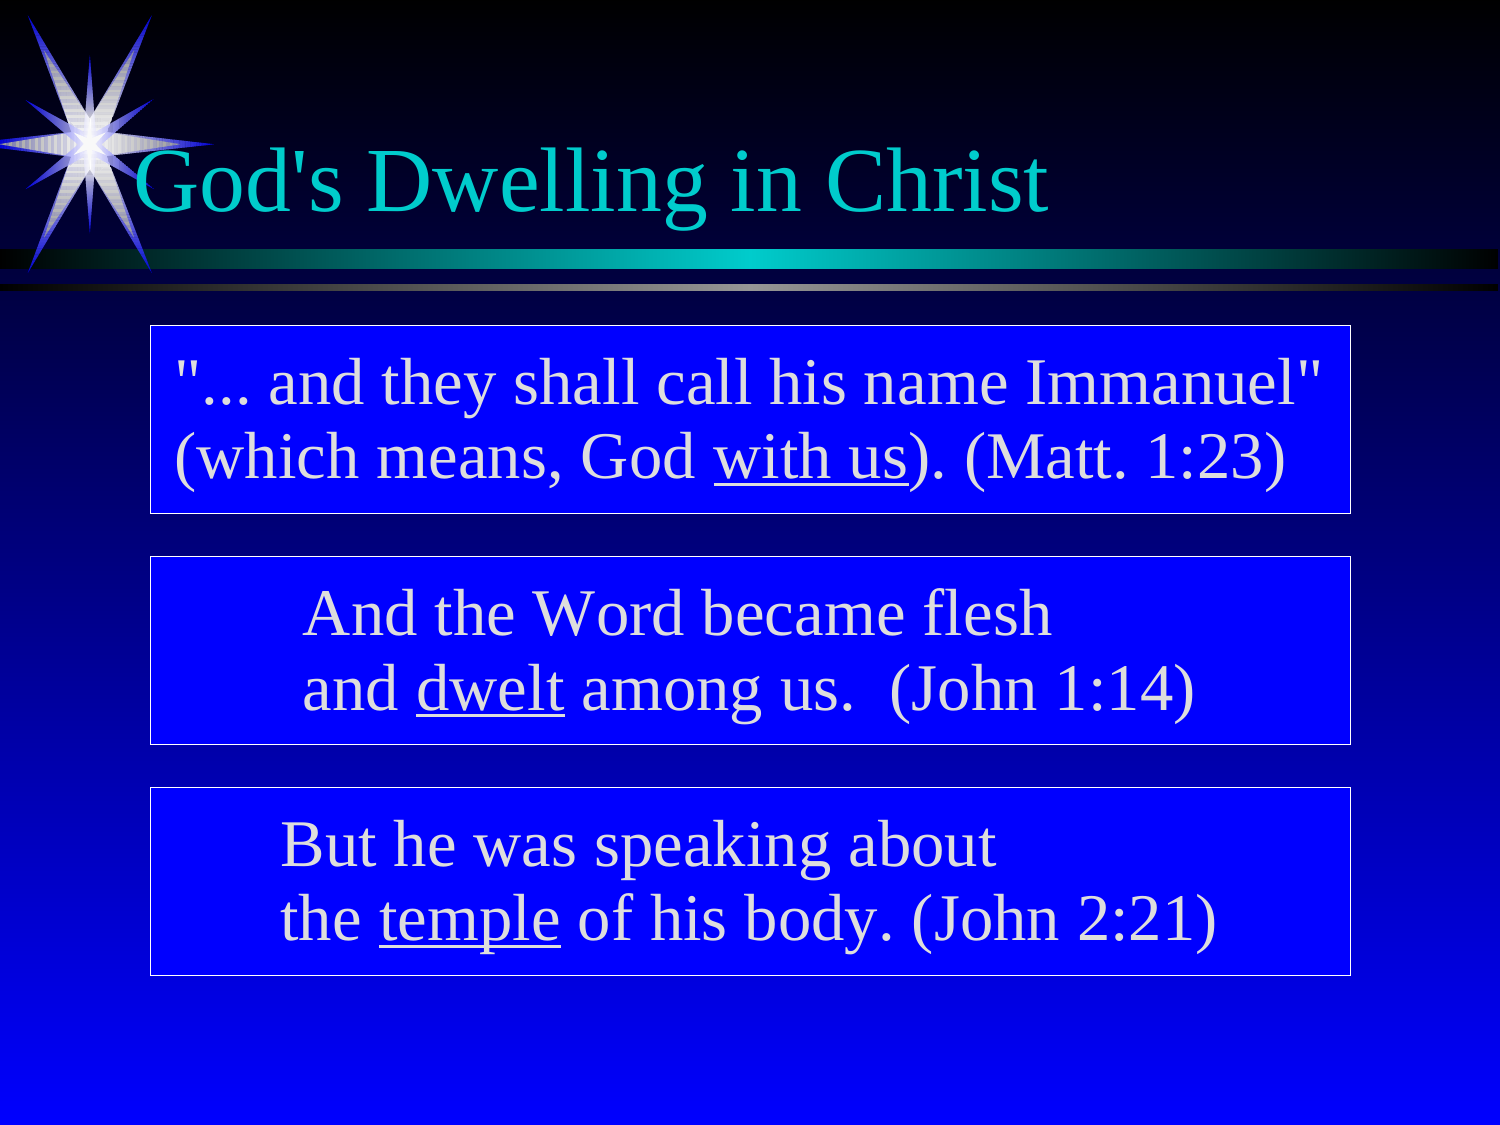

# God's Dwelling in Christ
"... and they shall call his name Immanuel"
(which means, God with us). (Matt. 1:23)
And the Word became flesh
and dwelt among us. (John 1:14)
But he was speaking about
the temple of his body. (John 2:21)